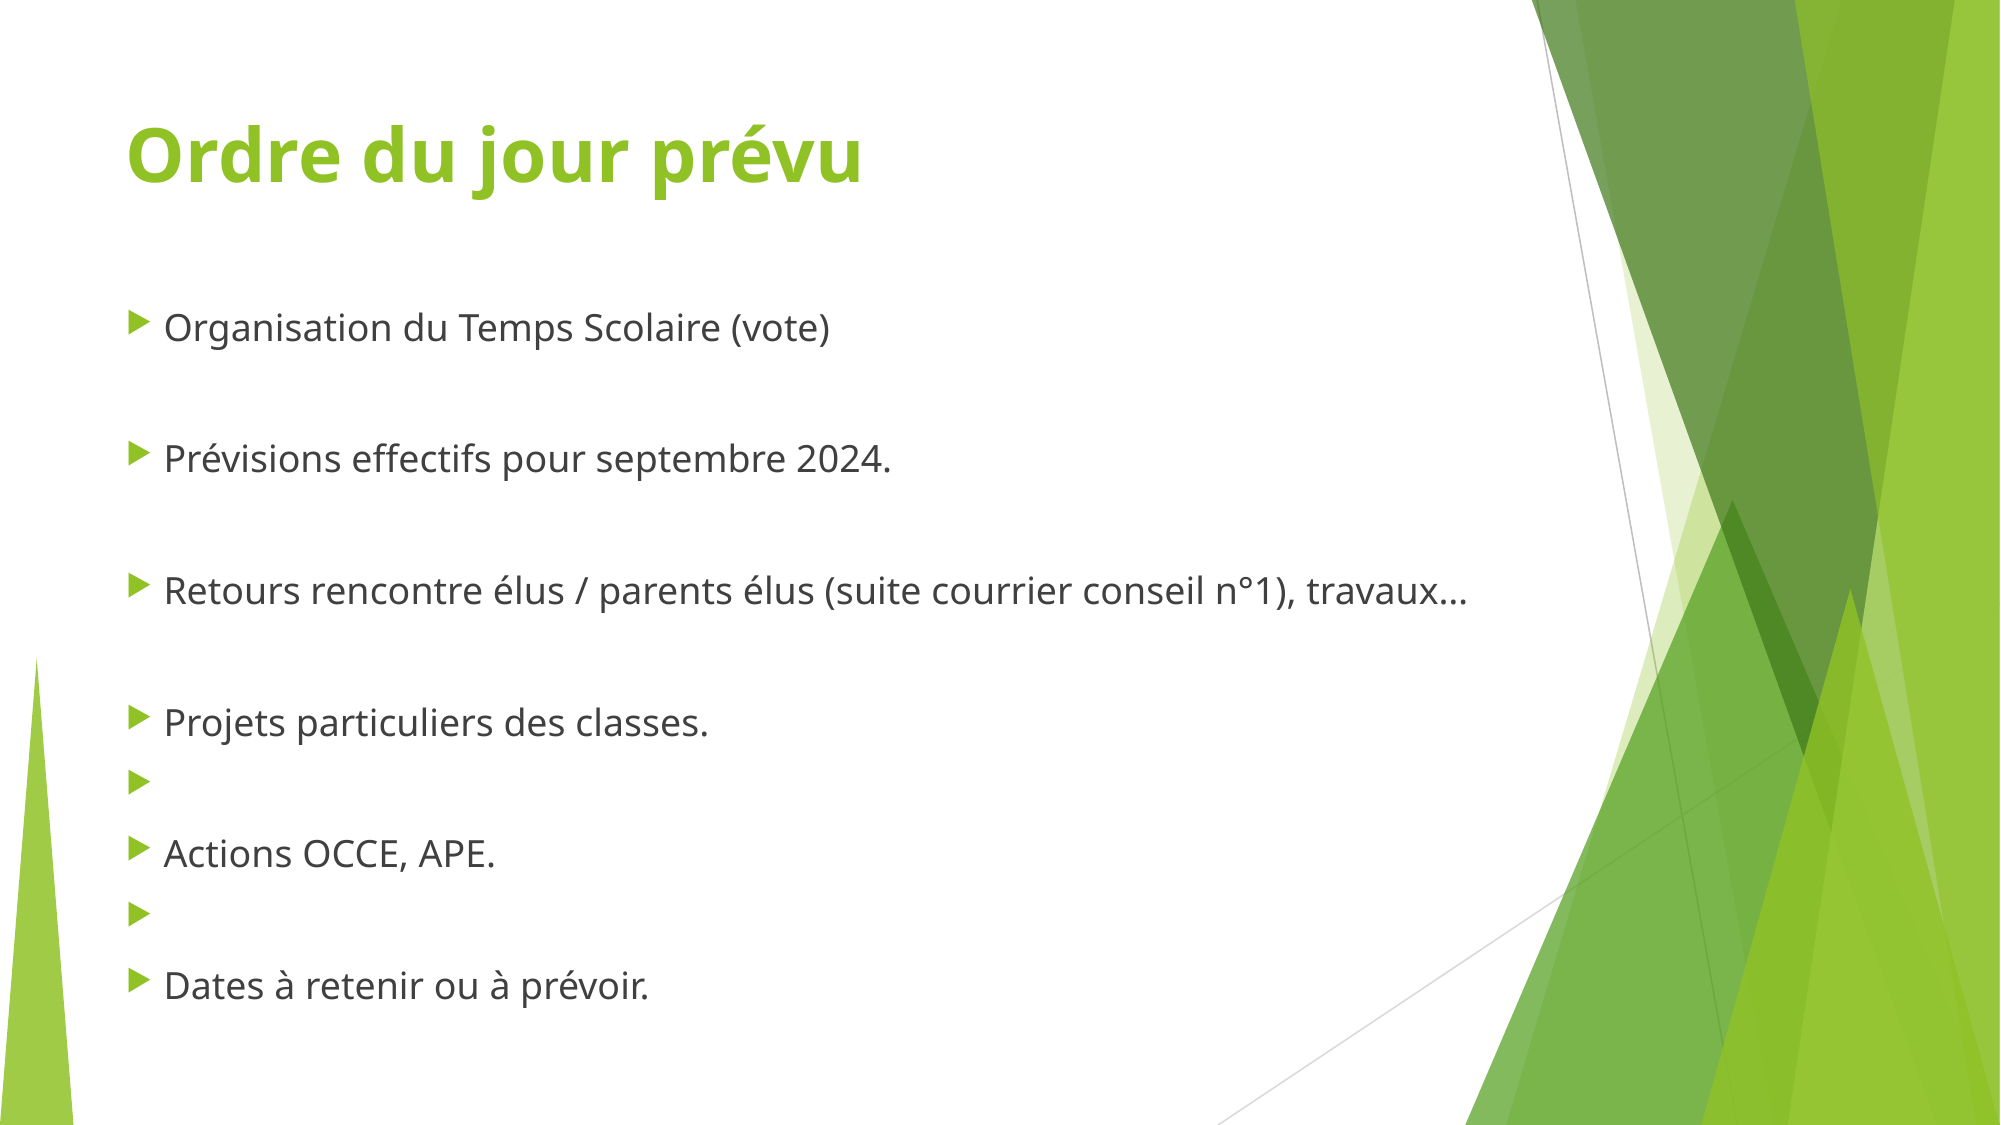

# Ordre du jour prévu
 Organisation du Temps Scolaire (vote)
 Prévisions effectifs pour septembre 2024.
 Retours rencontre élus / parents élus (suite courrier conseil n°1), travaux…
 Projets particuliers des classes.
 Actions OCCE, APE.
 Dates à retenir ou à prévoir.